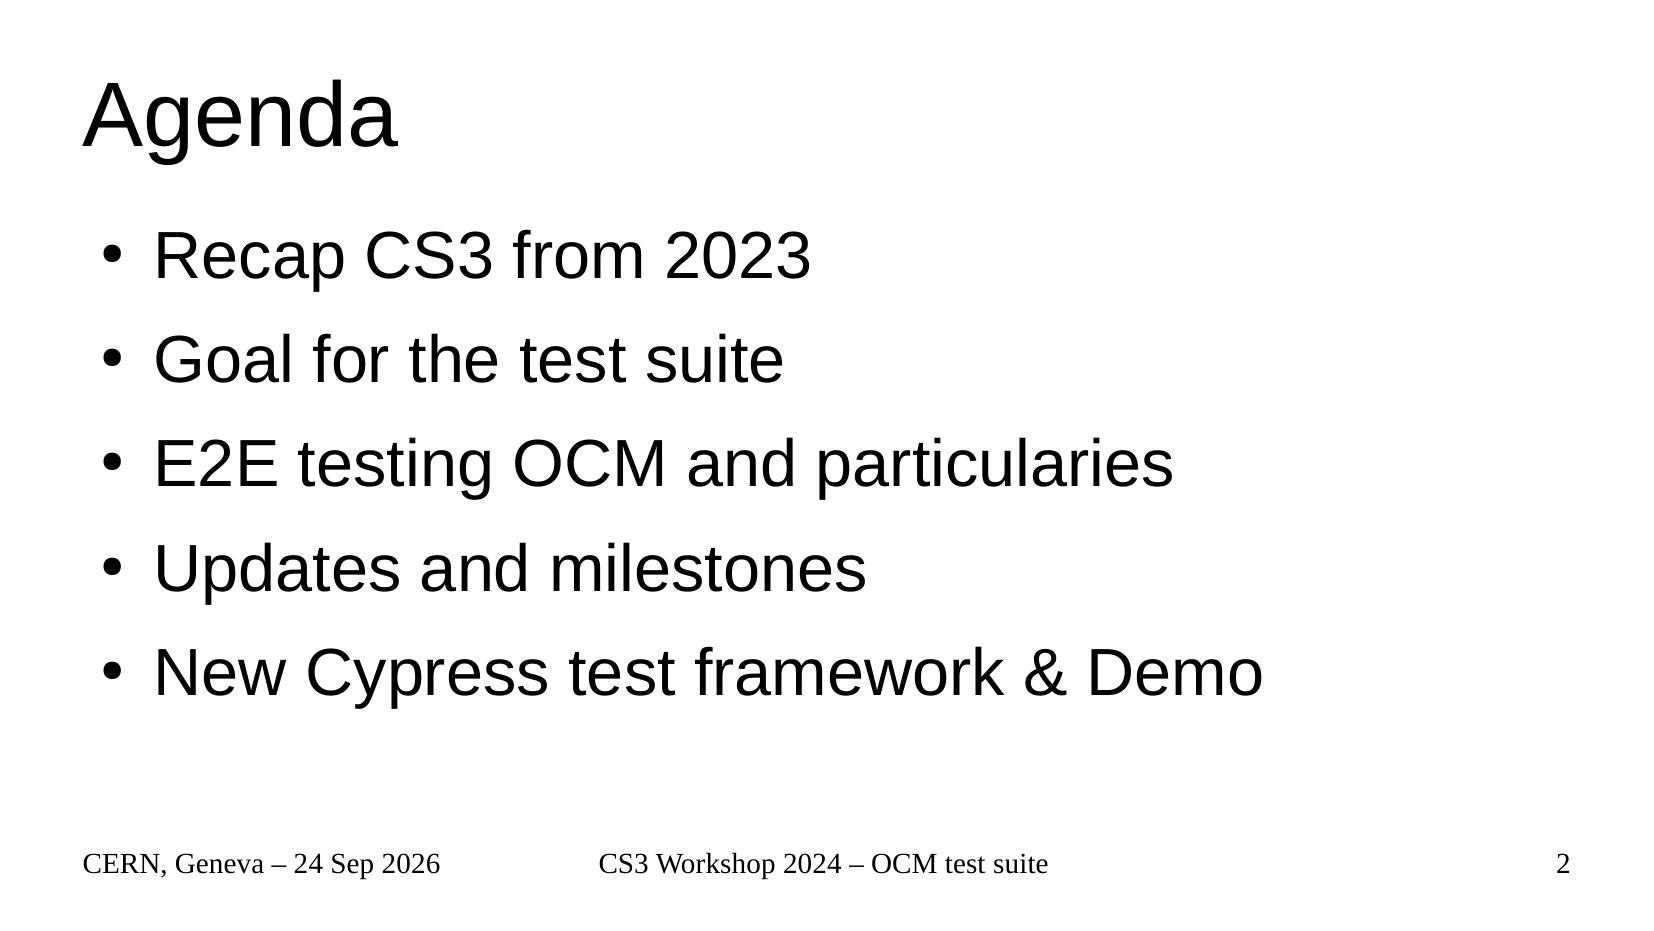

# Agenda
Recap CS3 from 2023
Goal for the test suite
E2E testing OCM and particularies
Updates and milestones
New Cypress test framework & Demo
2